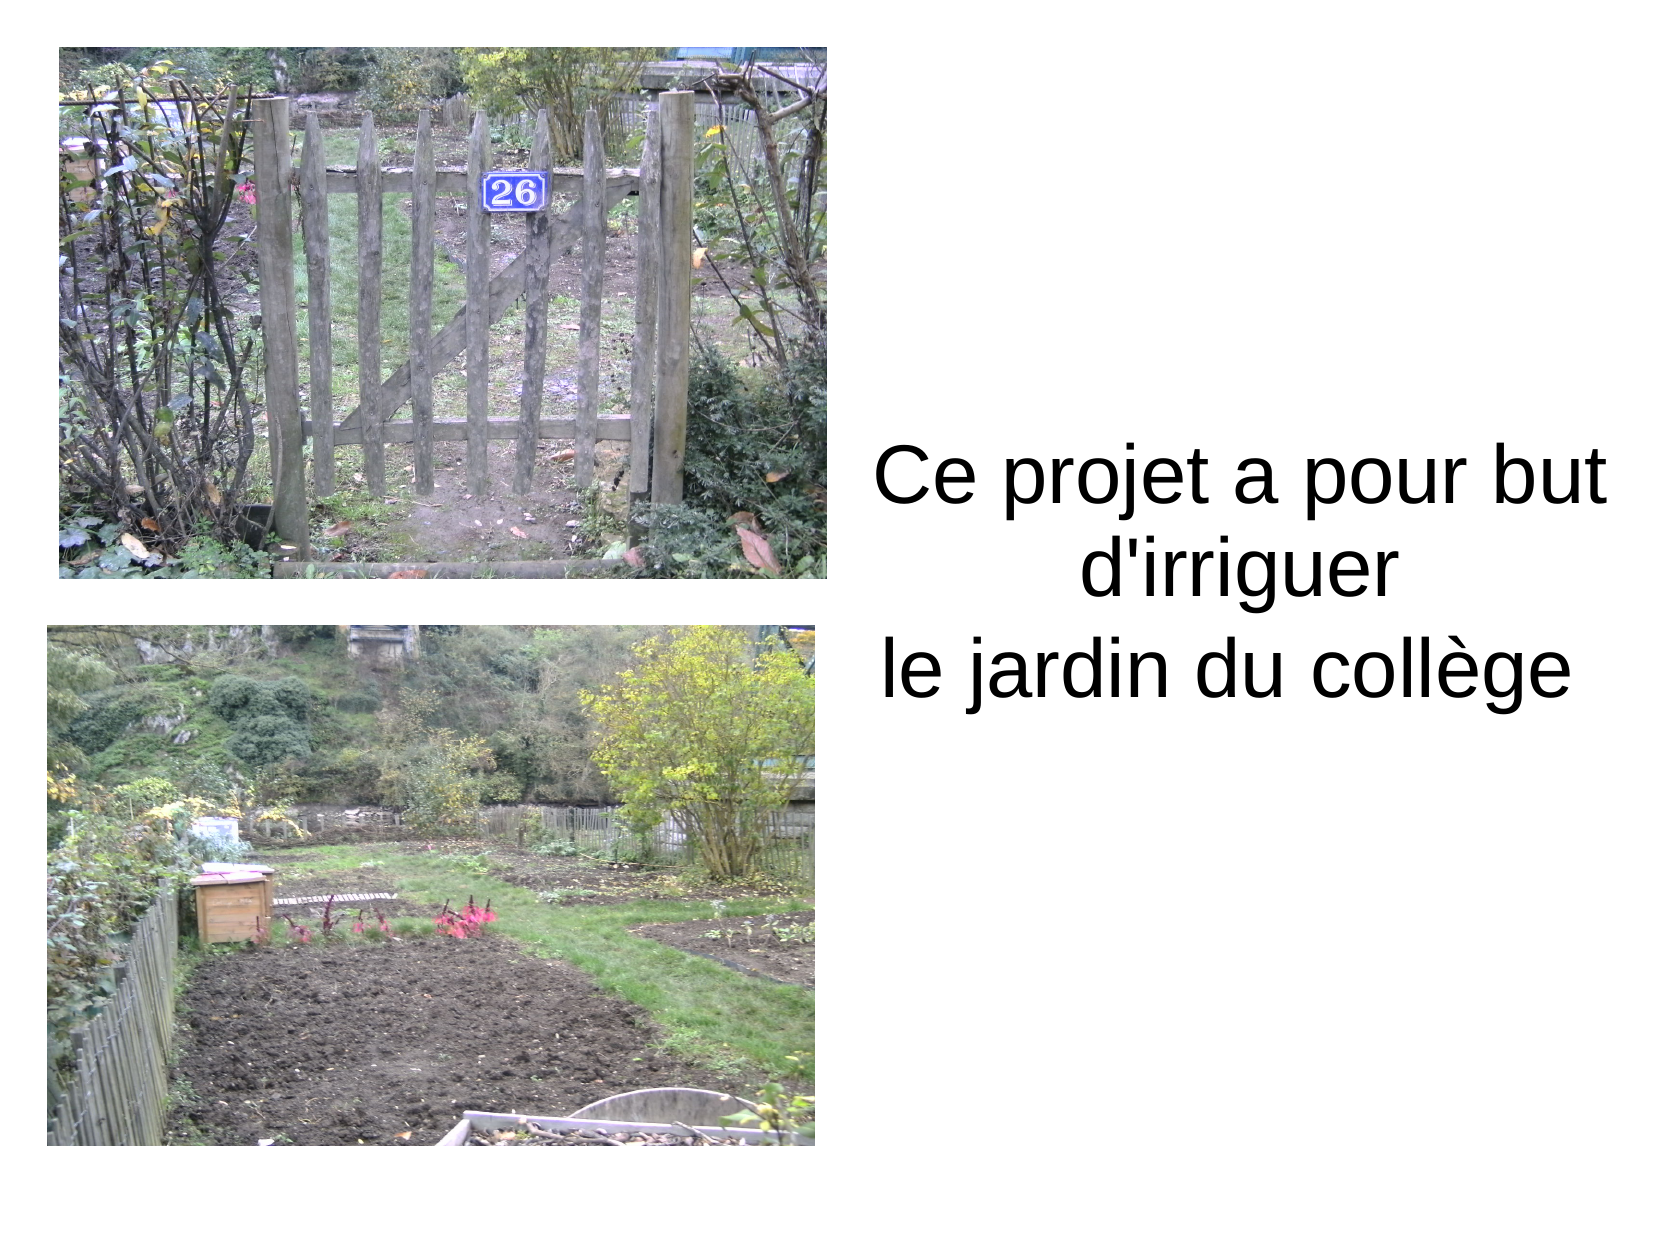

# Ce projet a pour but d'irriguer le jardin du collège